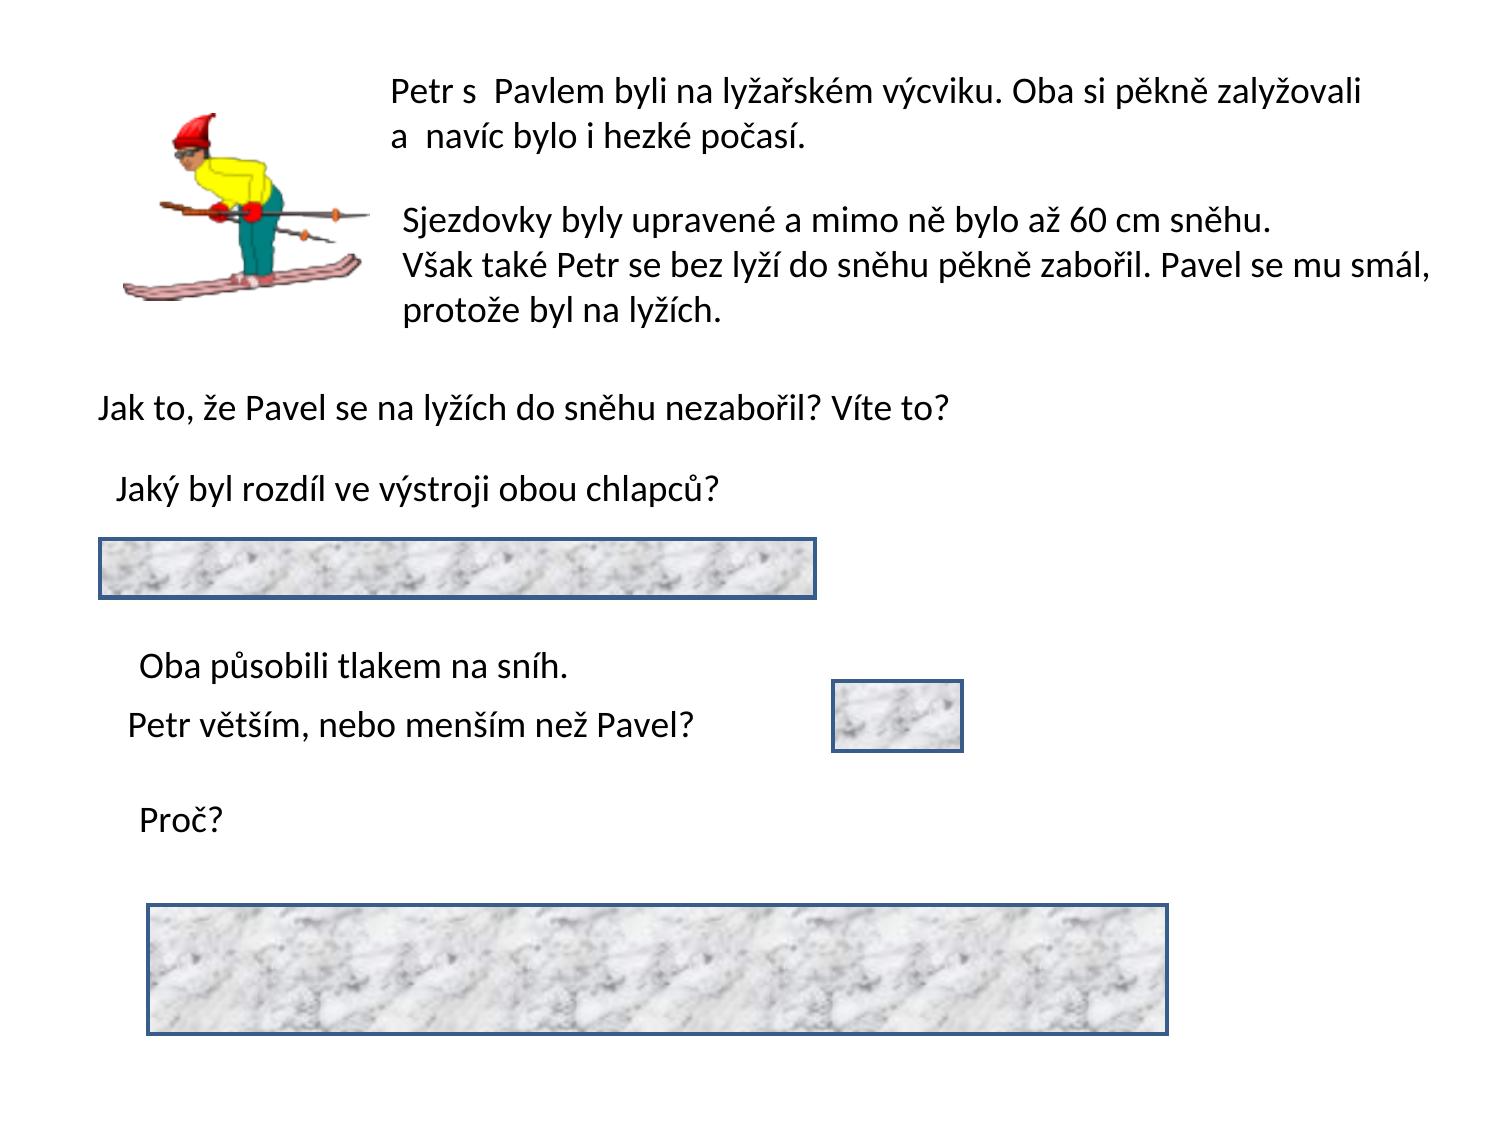

Petr s Pavlem byli na lyžařském výcviku. Oba si pěkně zalyžovali
a navíc bylo i hezké počasí.
Sjezdovky byly upravené a mimo ně bylo až 60 cm sněhu.
Však také Petr se bez lyží do sněhu pěkně zabořil. Pavel se mu smál,
protože byl na lyžích.
Jak to, že Pavel se na lyžích do sněhu nezabořil? Víte to?
Jaký byl rozdíl ve výstroji obou chlapců?
Petr měl jen lyžáky, kdežto Pavel byl na lyžích.
Oba působili tlakem na sníh.
Větším.
Petr větším, nebo menším než Pavel?
Proč?
Plocha podrážky Petrových lyžařských bot je mnohem menší než
plocha Pavlových lyží. Když síla tlačí na menší plochu, způsobí větší
tlak, a proto se Petr zabořil více do sněhu než Pavel.